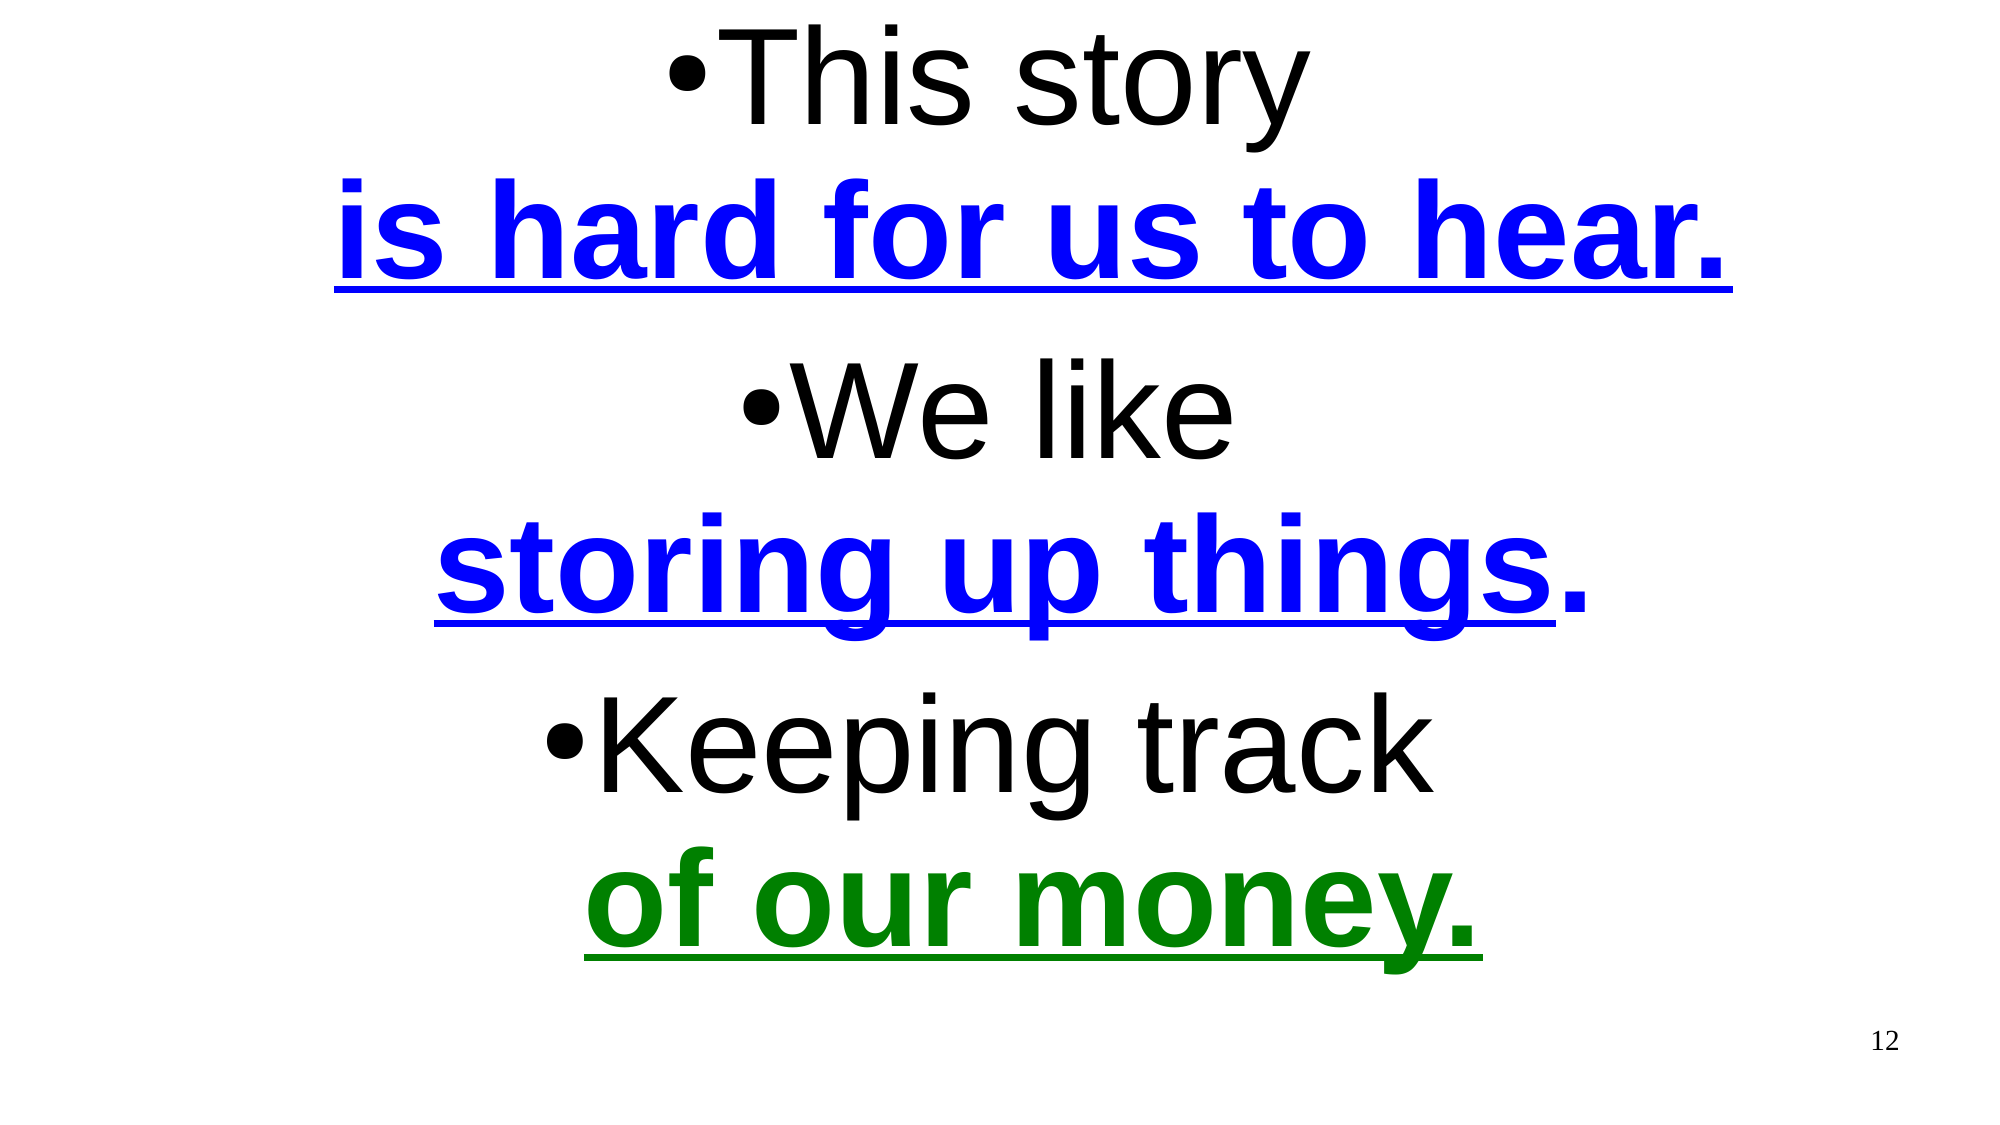

# This story is hard for us to hear.
We like
storing up things.
Keeping track
of our money.
12